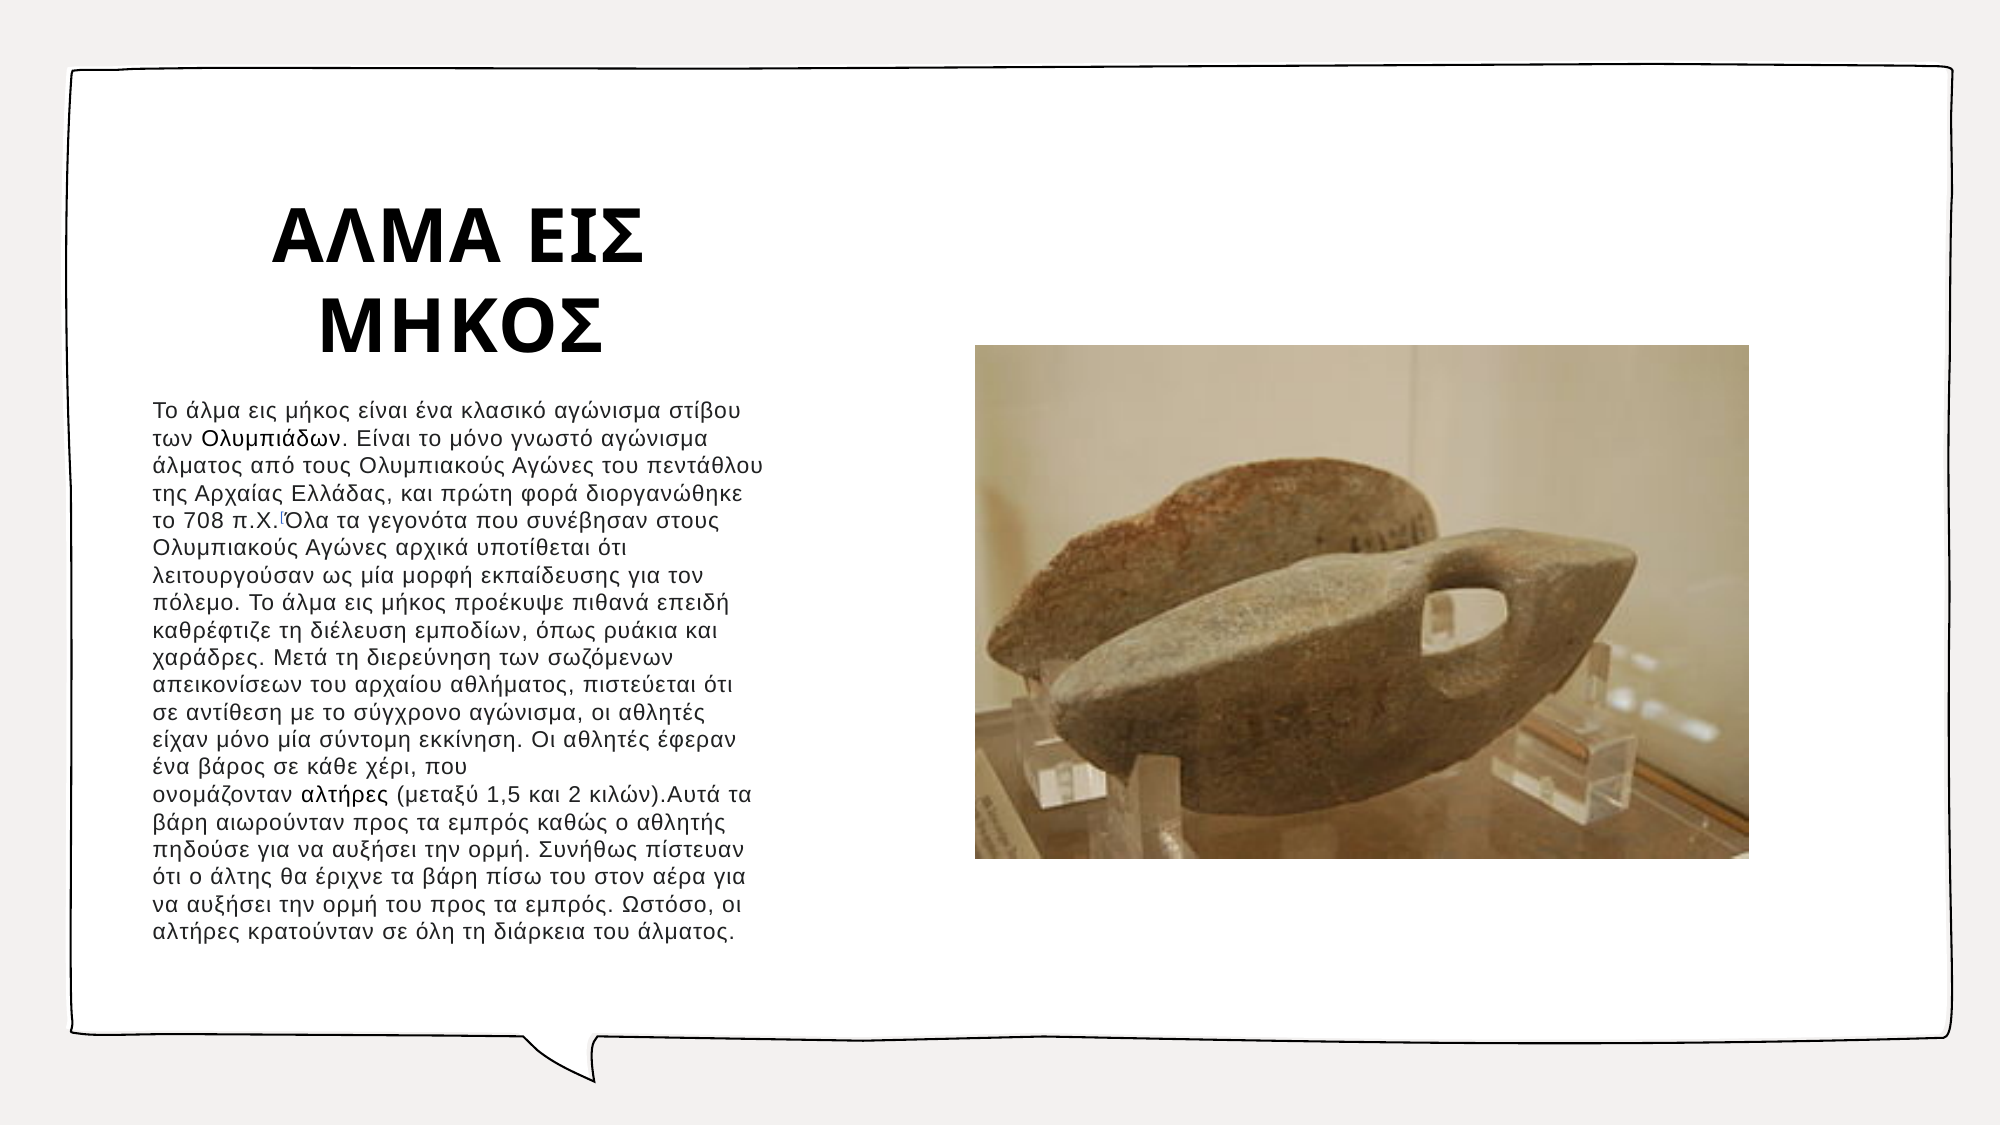

# ΑΛΜΑ ΕΙΣ ΜΗΚΟΣ
Το άλμα εις μήκος είναι ένα κλασικό αγώνισμα στίβου των Ολυμπιάδων. Είναι το μόνο γνωστό αγώνισμα άλματος από τους Ολυμπιακούς Αγώνες του πεντάθλου της Αρχαίας Ελλάδας, και πρώτη φορά διοργανώθηκε το 708 π.Χ.[Όλα τα γεγονότα που συνέβησαν στους Ολυμπιακούς Αγώνες αρχικά υποτίθεται ότι λειτουργούσαν ως μία μορφή εκπαίδευσης για τον πόλεμο. Το άλμα εις μήκος προέκυψε πιθανά επειδή καθρέφτιζε τη διέλευση εμποδίων, όπως ρυάκια και χαράδρες. Μετά τη διερεύνηση των σωζόμενων απεικονίσεων του αρχαίου αθλήματος, πιστεύεται ότι σε αντίθεση με το σύγχρονο αγώνισμα, οι αθλητές είχαν μόνο μία σύντομη εκκίνηση. Οι αθλητές έφεραν ένα βάρος σε κάθε χέρι, που ονομάζονταν αλτήρες (μεταξύ 1,5 και 2 κιλών).Αυτά τα βάρη αιωρούνταν προς τα εμπρός καθώς ο αθλητής πηδούσε για να αυξήσει την ορμή. Συνήθως πίστευαν ότι ο άλτης θα έριχνε τα βάρη πίσω του στον αέρα για να αυξήσει την ορμή του προς τα εμπρός. Ωστόσο, οι αλτήρες κρατούνταν σε όλη τη διάρκεια του άλματος.